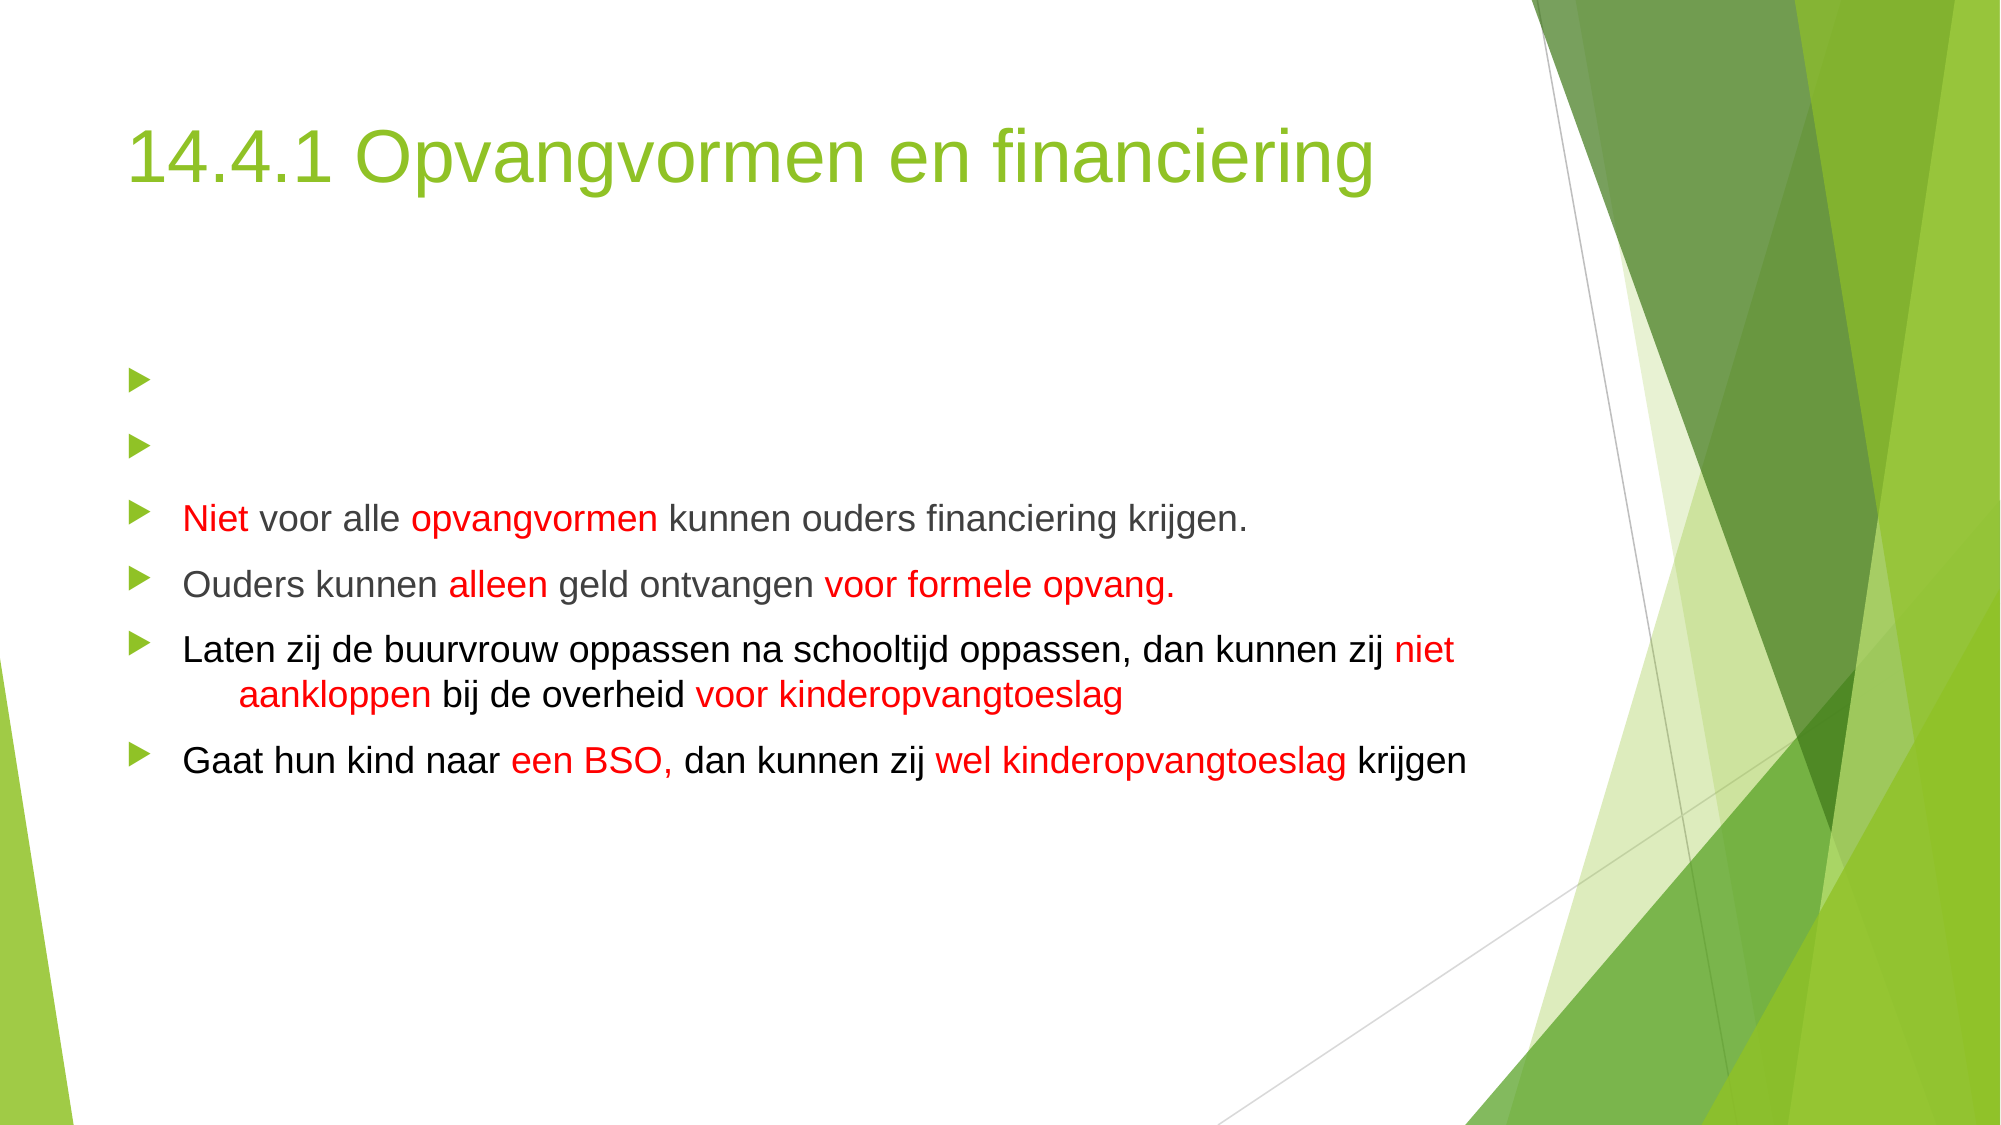

# 14.4.1 Opvangvormen en financiering
Niet voor alle opvangvormen kunnen ouders financiering krijgen.
Ouders kunnen alleen geld ontvangen voor formele opvang.
Laten zij de buurvrouw oppassen na schooltijd oppassen, dan kunnen zij niet aankloppen bij de overheid voor kinderopvangtoeslag
Gaat hun kind naar een BSO, dan kunnen zij wel kinderopvangtoeslag krijgen